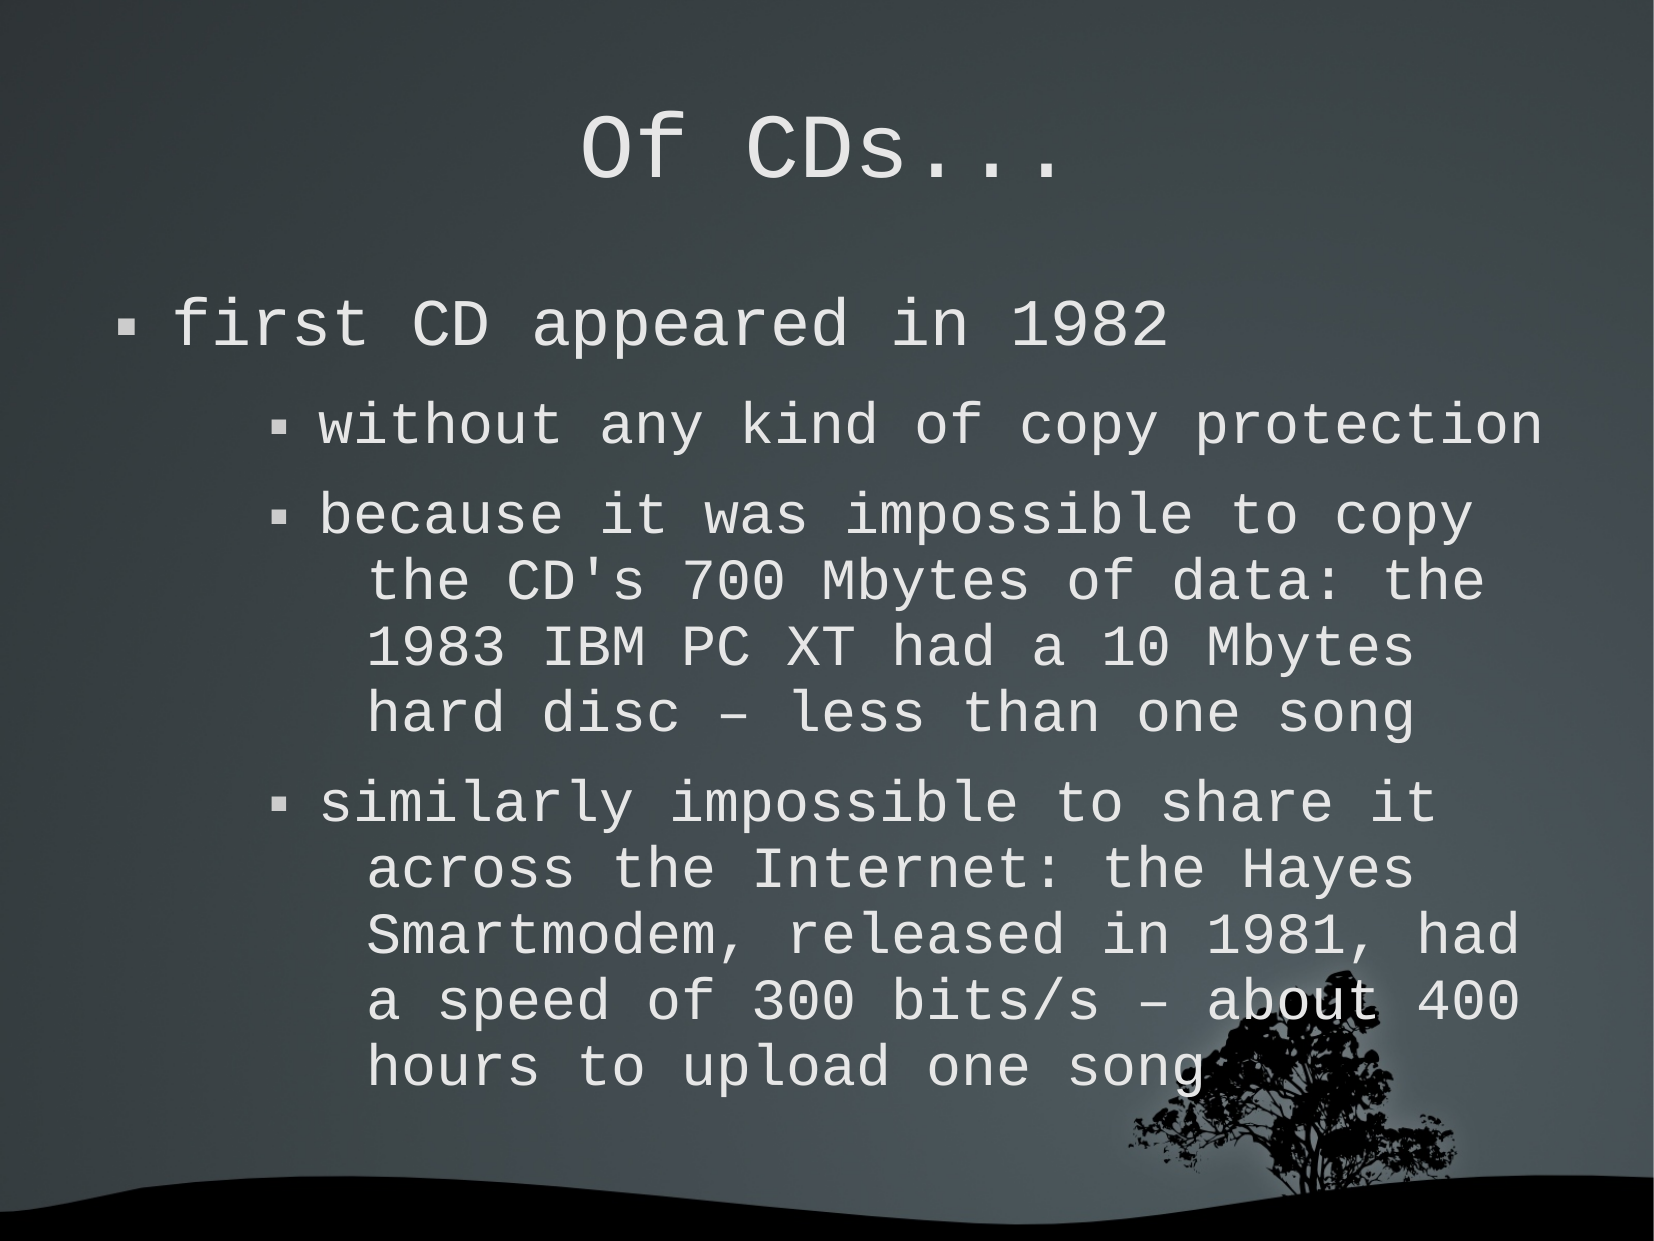

# Of CDs...
first CD appeared in 1982
without any kind of copy protection
because it was impossible to copy the CD's 700 Mbytes of data: the 1983 IBM PC XT had a 10 Mbytes hard disc – less than one song
similarly impossible to share it across the Internet: the Hayes Smartmodem, released in 1981, had a speed of 300 bits/s – about 400 hours to upload one song